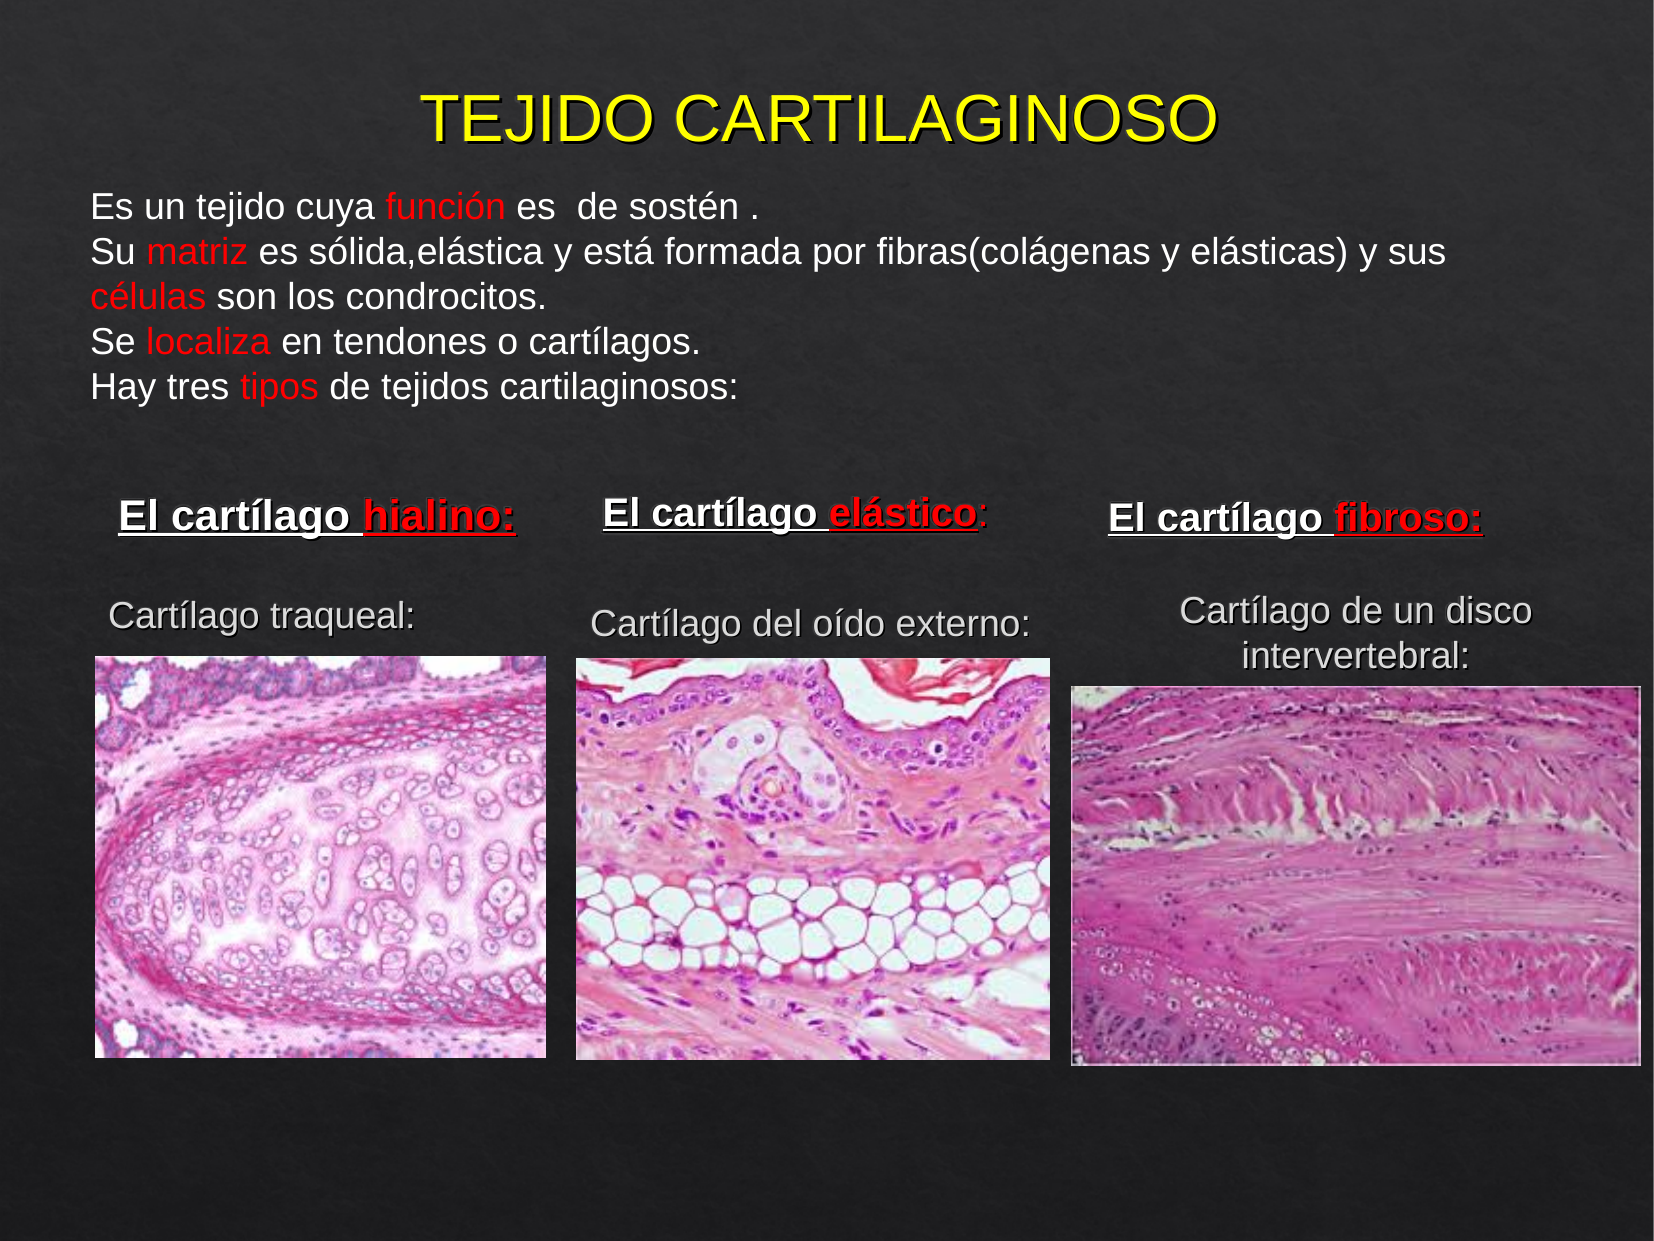

# TEJIDO CARTILAGINOSO
Es un tejido cuya función es de sostén .
Su matriz es sólida,elástica y está formada por fibras(colágenas y elásticas) y sus células son los condrocitos.
Se localiza en tendones o cartílagos.
Hay tres tipos de tejidos cartilaginosos:
El cartílago elástico:
El cartílago hialino:
El cartílago fibroso:
Cartílago de un disco intervertebral:
Cartílago traqueal:
Cartílago del oído externo: